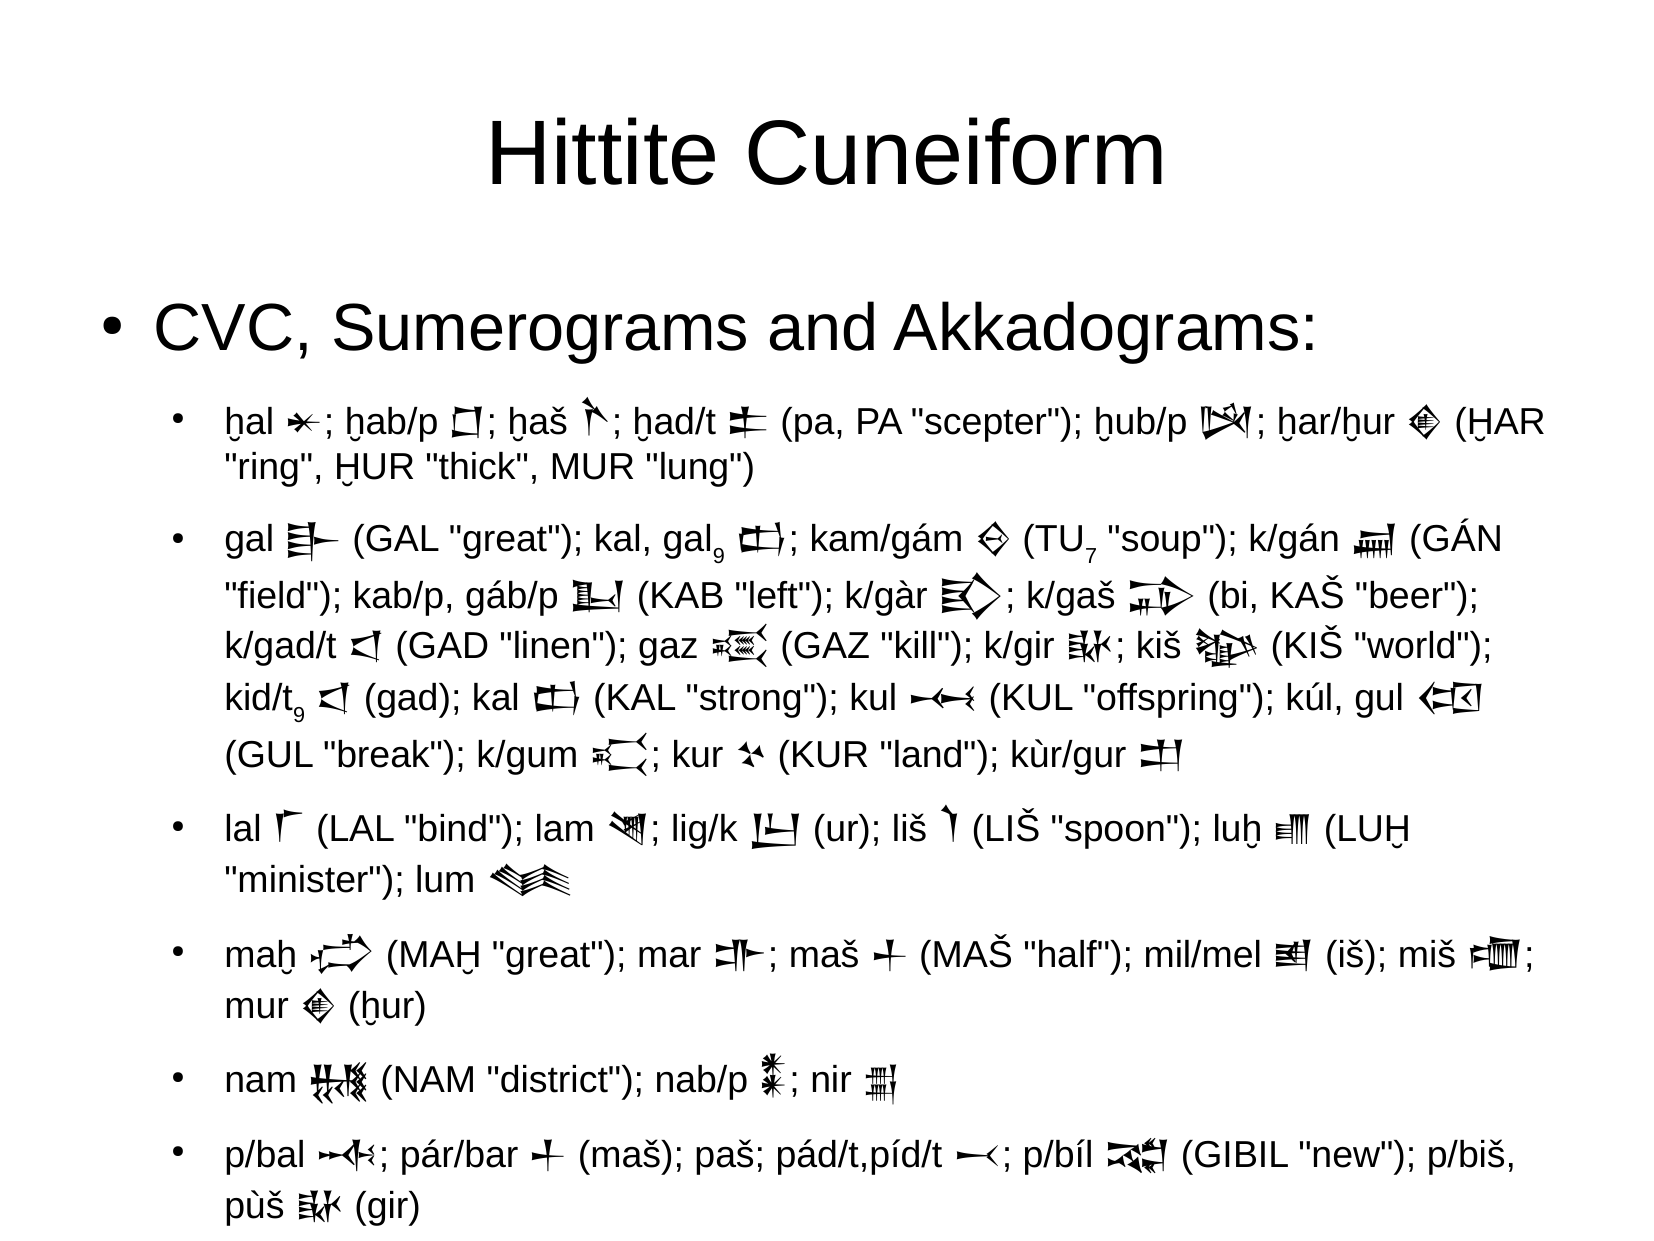

# Hittite Cuneiform
CVC, Sumerograms and Akkadograms:
ḫal 𒄬; ḫab/p 𒆸; ḫaš 𒋻; ḫad/t 𒉺 (pa, PA "scepter"); ḫub/p 𒄽; ḫar/ḫur 𒄯 (ḪAR "ring", ḪUR "thick", MUR "lung")
gal 𒃲 (GAL "great"); kal, gal9 𒆗; kam/gám 𒄰 (TU7 "soup"); k/gán 𒃷 (GÁN "field"); kab/p, gáb/p 𒆏 (KAB "left"); k/gàr 𒃼; k/gaš 𒁉 (bi, KAŠ "beer"); k/gad/t 𒃰 (GAD "linen"); gaz 𒄤 (GAZ "kill"); k/gir 𒄫; kiš 𒆧 (KIŠ "world"); kid/t9 𒃰 (gad); kal 𒆗 (KAL "strong"); kul 𒆰 (KUL "offspring"); kúl, gul 𒄢 (GUL "break"); k/gum 𒄣; kur 𒆳 (KUR "land"); kùr/gur 𒄥
lal 𒇲 (LAL "bind"); lam 𒇴; lig/k 𒌨 (ur); liš 𒇺 (LIŠ "spoon"); luḫ 𒈛 (LUḪ "minister"); lum 𒈝
maḫ 𒈤 (MAḪ "great"); mar 𒈥; maš 𒈦 (MAŠ "half"); mil/mel 𒅖 (iš); miš 𒈩; mur 𒄯 (ḫur)
nam 𒉆 (NAM "district"); nab/p 𒀮; nir 𒉪
p/bal 𒁄; pár/bar 𒈦 (maš); paš; pád/t,píd/t 𒁁; p/bíl 𒉋 (GIBIL "new"); p/biš, pùš 𒄫 (gir)
rad/t 𒋥; riš 𒊕 (šag)